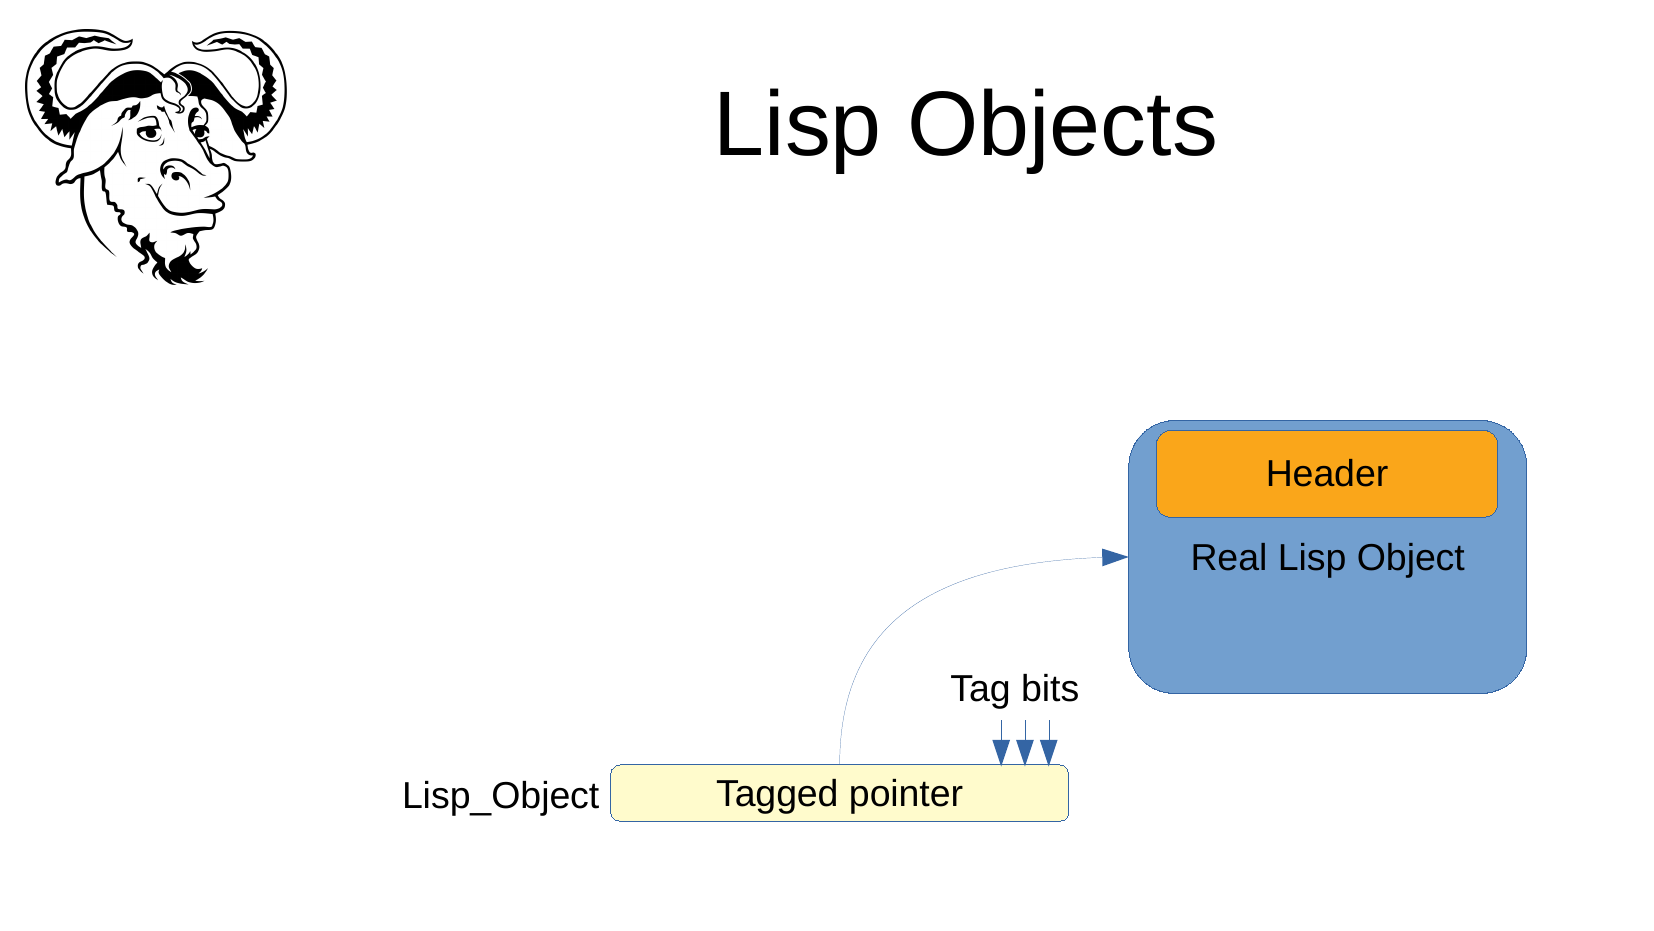

# Lisp Objects
Real Lisp Object
Header
Tag bits
Tagged pointer
Lisp_Object